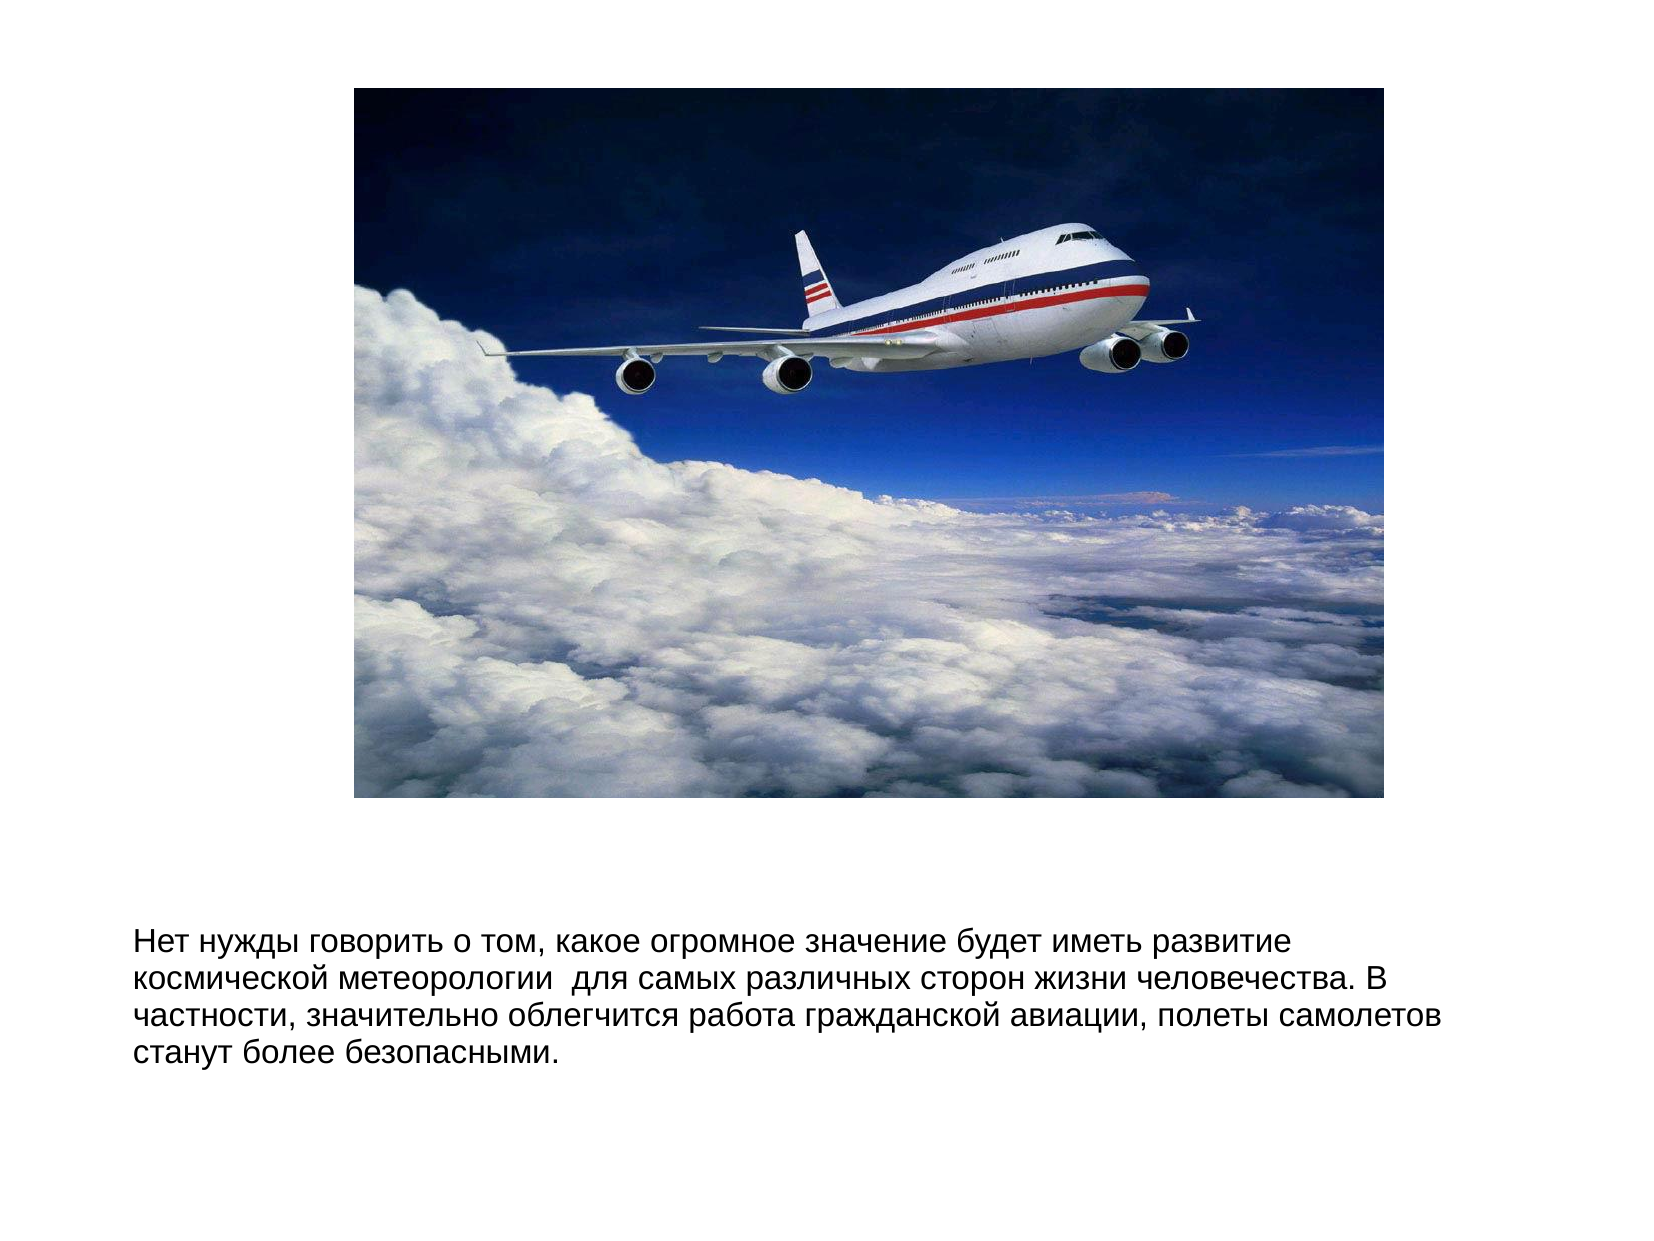

#
Нет нужды говорить о том, какое огромное значение будет иметь развитие космической метеорологии для самых различных сторон жизни человечества. В частности, значительно облегчится работа гражданской авиации, полеты самолетов станут более безопасными.